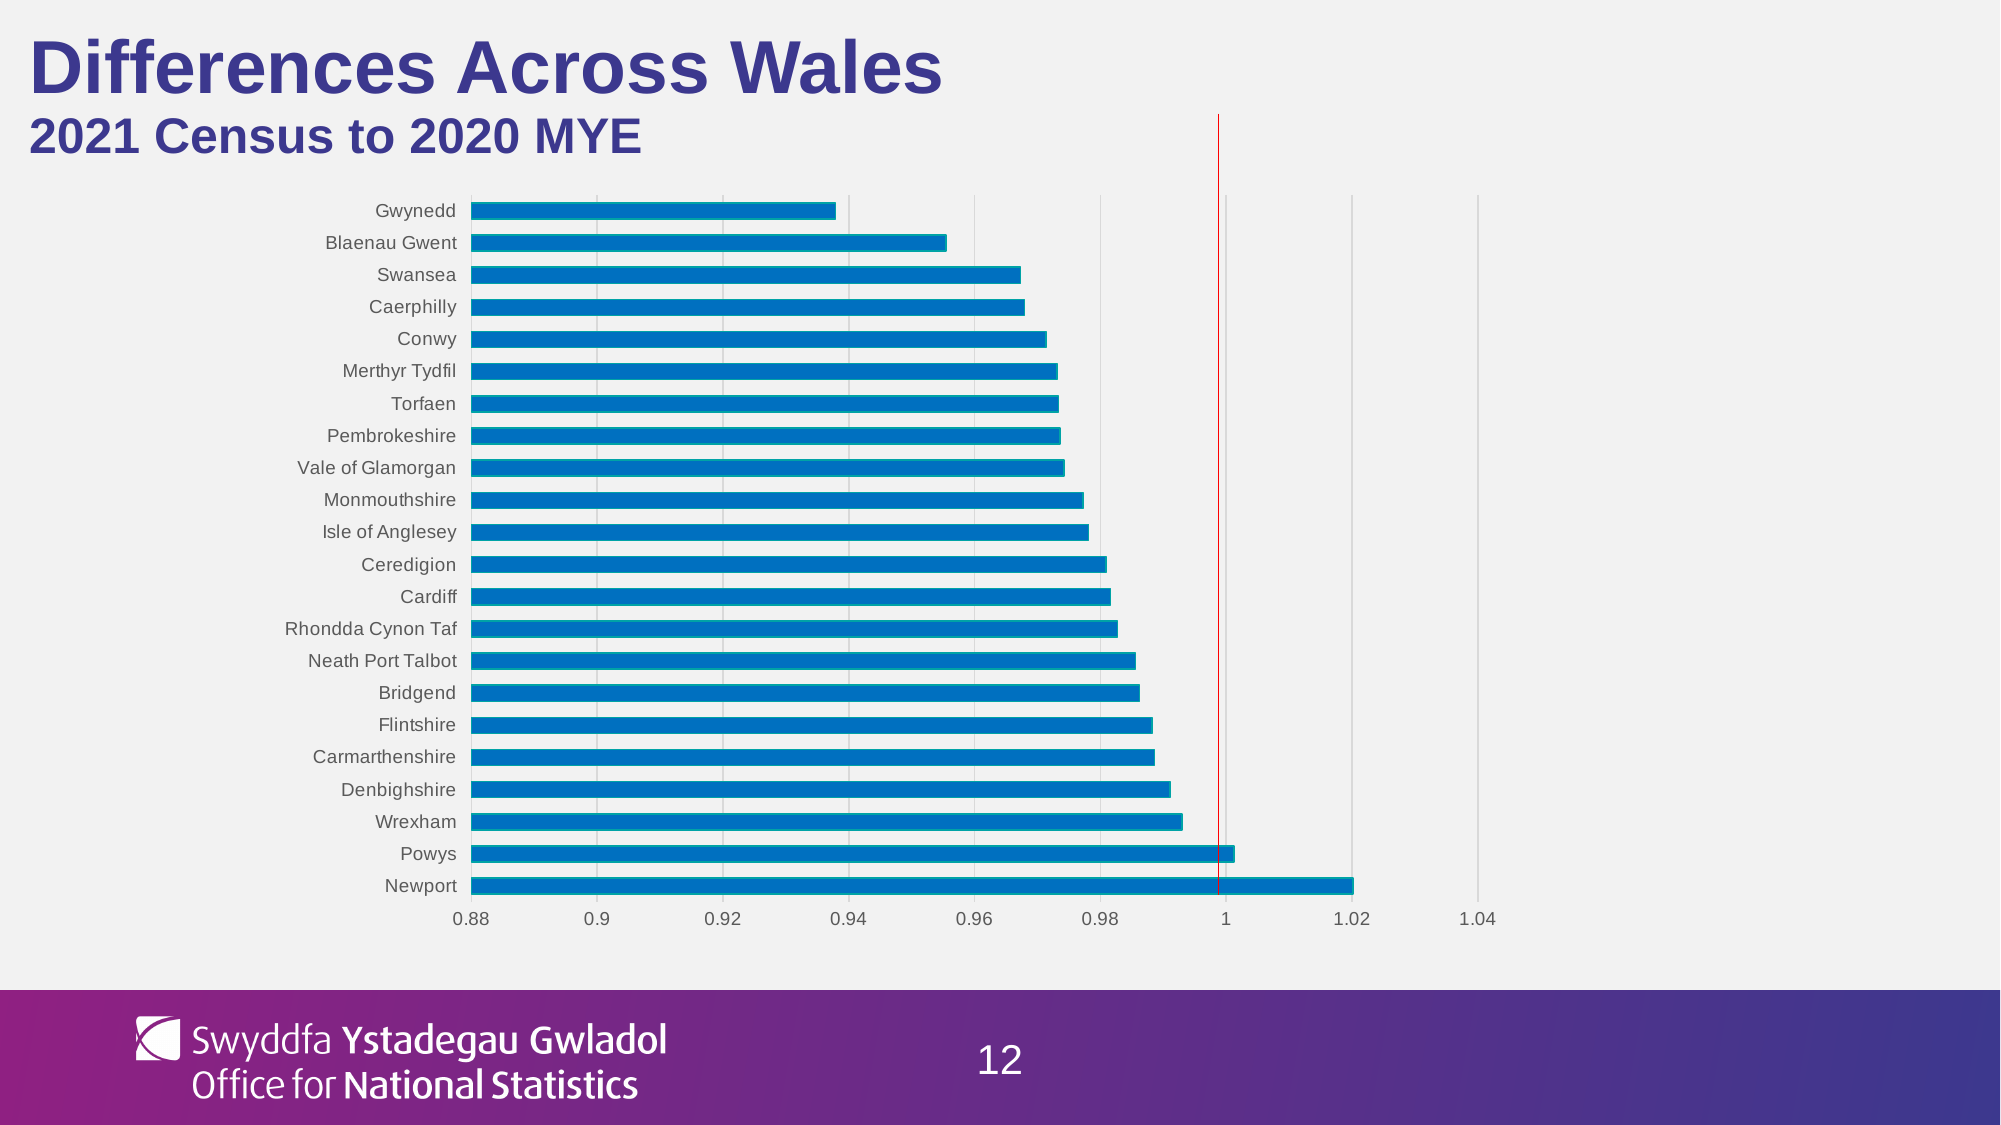

# Differences Across Wales 2021 Census to 2020 MYE
### Chart
| Category | Series3 |
|---|---|
| Newport | 1.02015379010144 |
| Powys | 1.00127790723897 |
| Wrexham | 0.992980779831686 |
| Denbighshire | 0.991061822395101 |
| Carmarthenshire | 0.988567550362229 |
| Flintshire | 0.988224193003373 |
| Bridgend | 0.986179925307885 |
| Neath Port Talbot | 0.985552615904589 |
| Rhondda Cynon Taf | 0.982747144162432 |
| Cardiff | 0.981576481167491 |
| Ceredigion | 0.980862884971534 |
| Isle of Anglesey | 0.978137421919364 |
| Monmouthshire | 0.977260308520029 |
| Vale of Glamorgan | 0.974167559776784 |
| Pembrokeshire | 0.973562338758669 |
| Torfaen | 0.973300151847478 |
| Merthyr Tydfil | 0.973123262279889 |
| Conwy | 0.971366682461247 |
| Caerphilly | 0.967914114818055 |
| Swansea | 0.967298418659734 |
| Blaenau Gwent | 0.955441302485004 |
| Gwynedd | 0.937916929640252 |